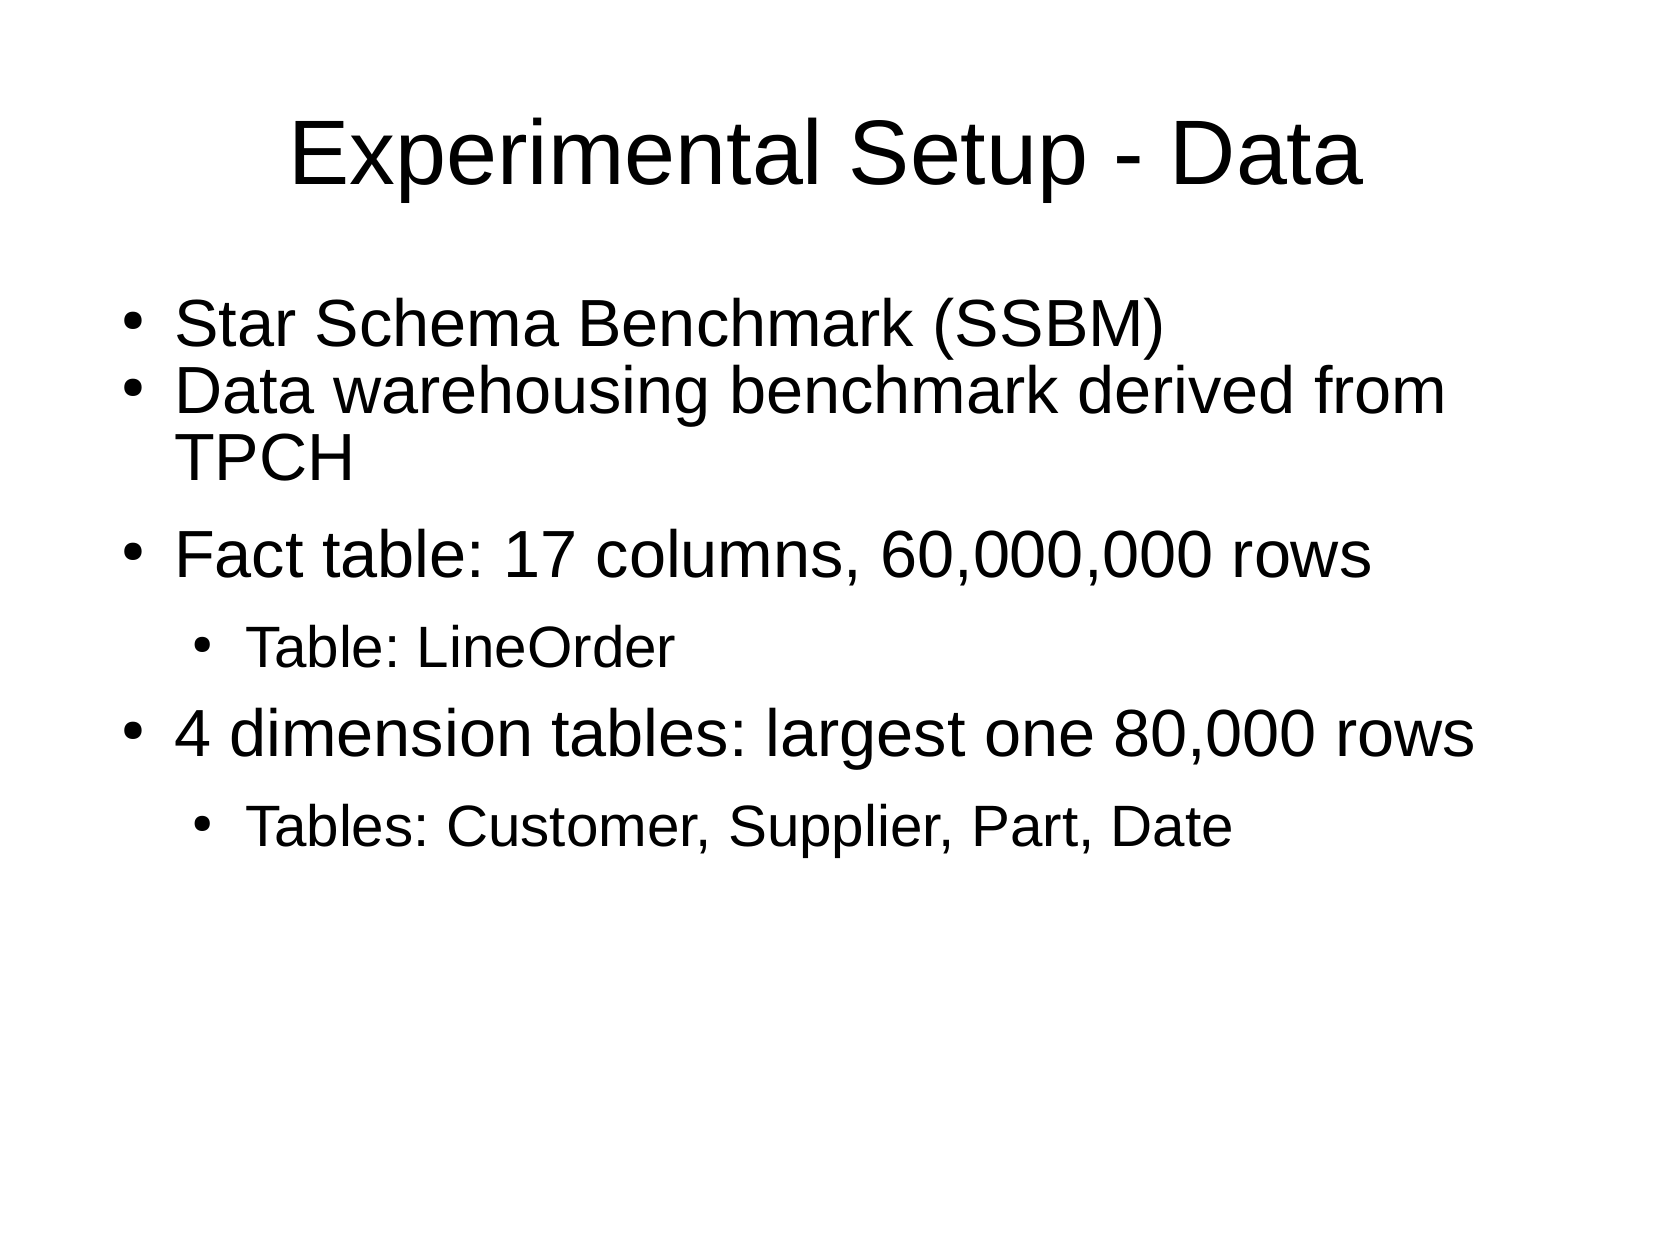

# Experimental Setup - Data
Star Schema Benchmark (SSBM)
Data warehousing benchmark derived from TPCH
Fact table: 17 columns, 60,000,000 rows
Table: LineOrder
4 dimension tables: largest one 80,000 rows
Tables: Customer, Supplier, Part, Date